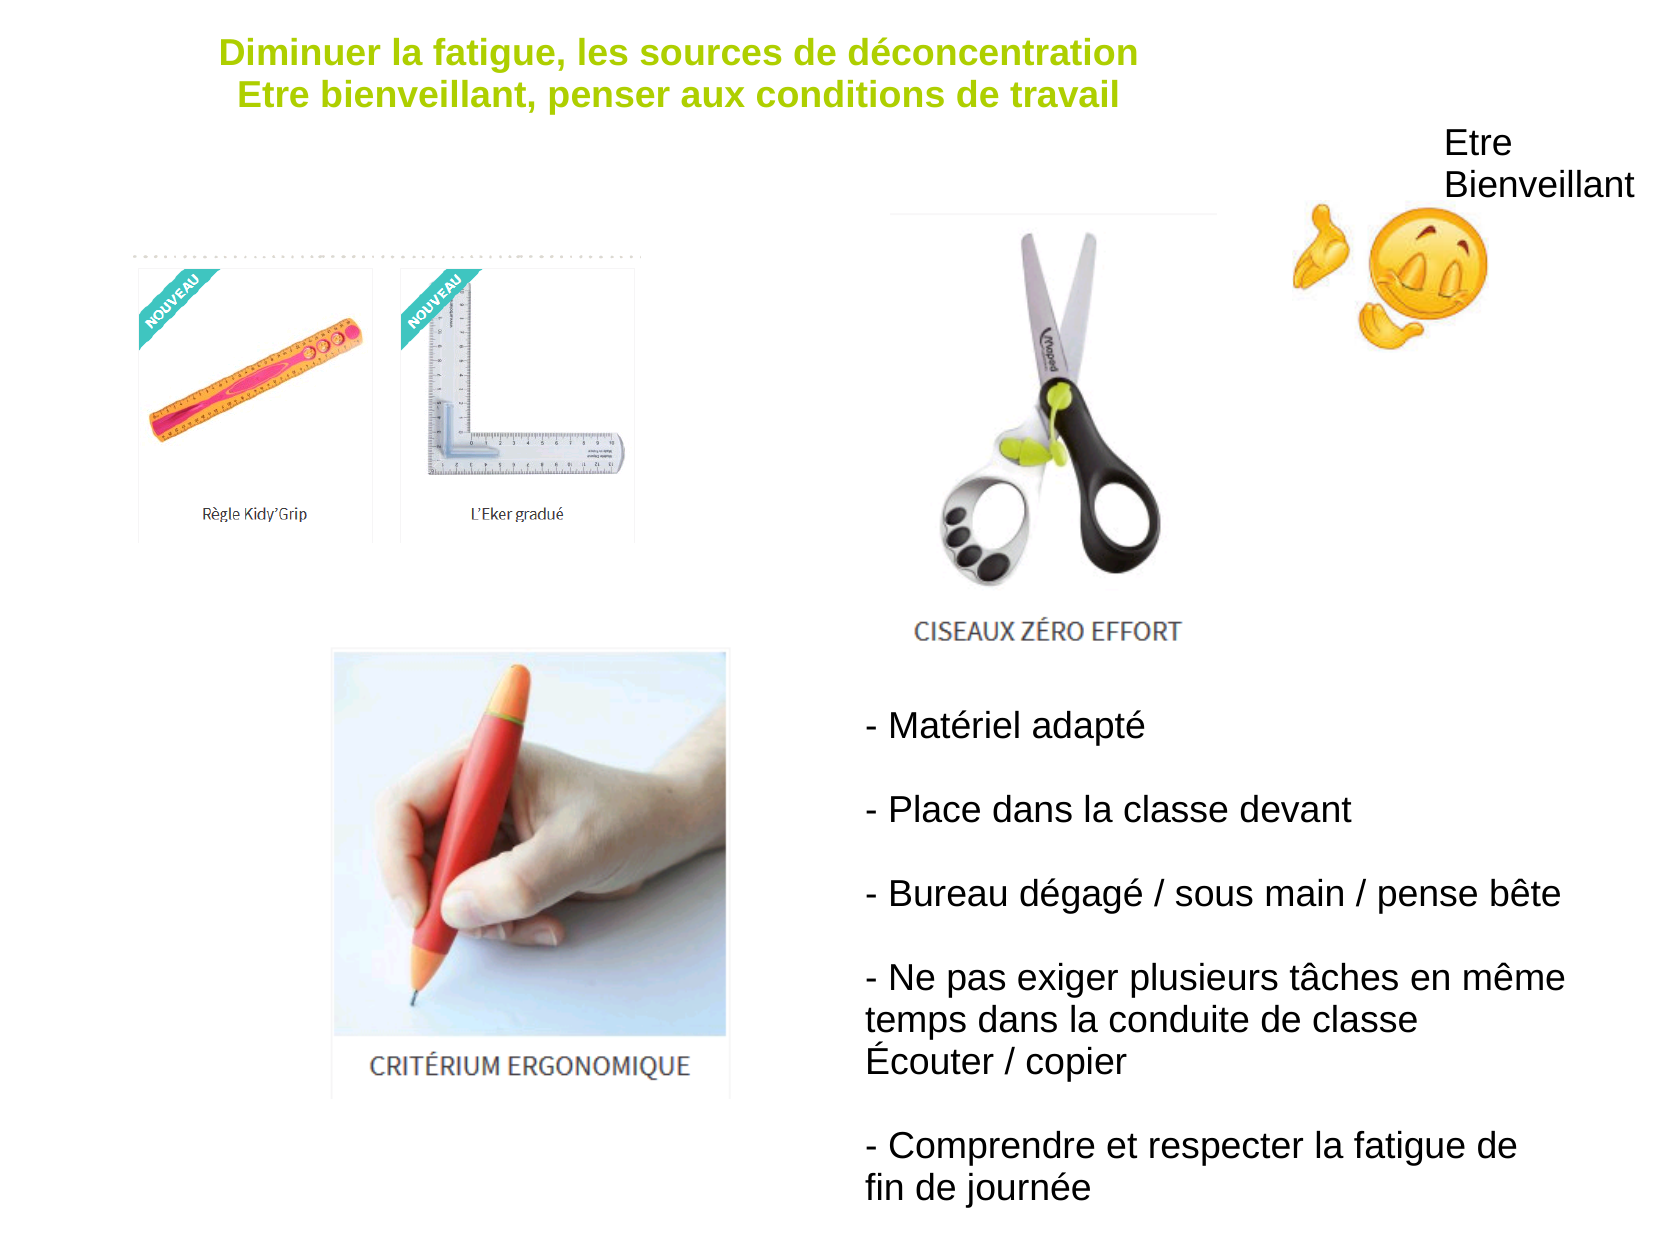

Diminuer la fatigue, les sources de déconcentration
Etre bienveillant, penser aux conditions de travail
Etre
Bienveillant
- Matériel adapté
- Place dans la classe devant
- Bureau dégagé / sous main / pense bête
- Ne pas exiger plusieurs tâches en même temps dans la conduite de classe
Écouter / copier
- Comprendre et respecter la fatigue de fin de journée